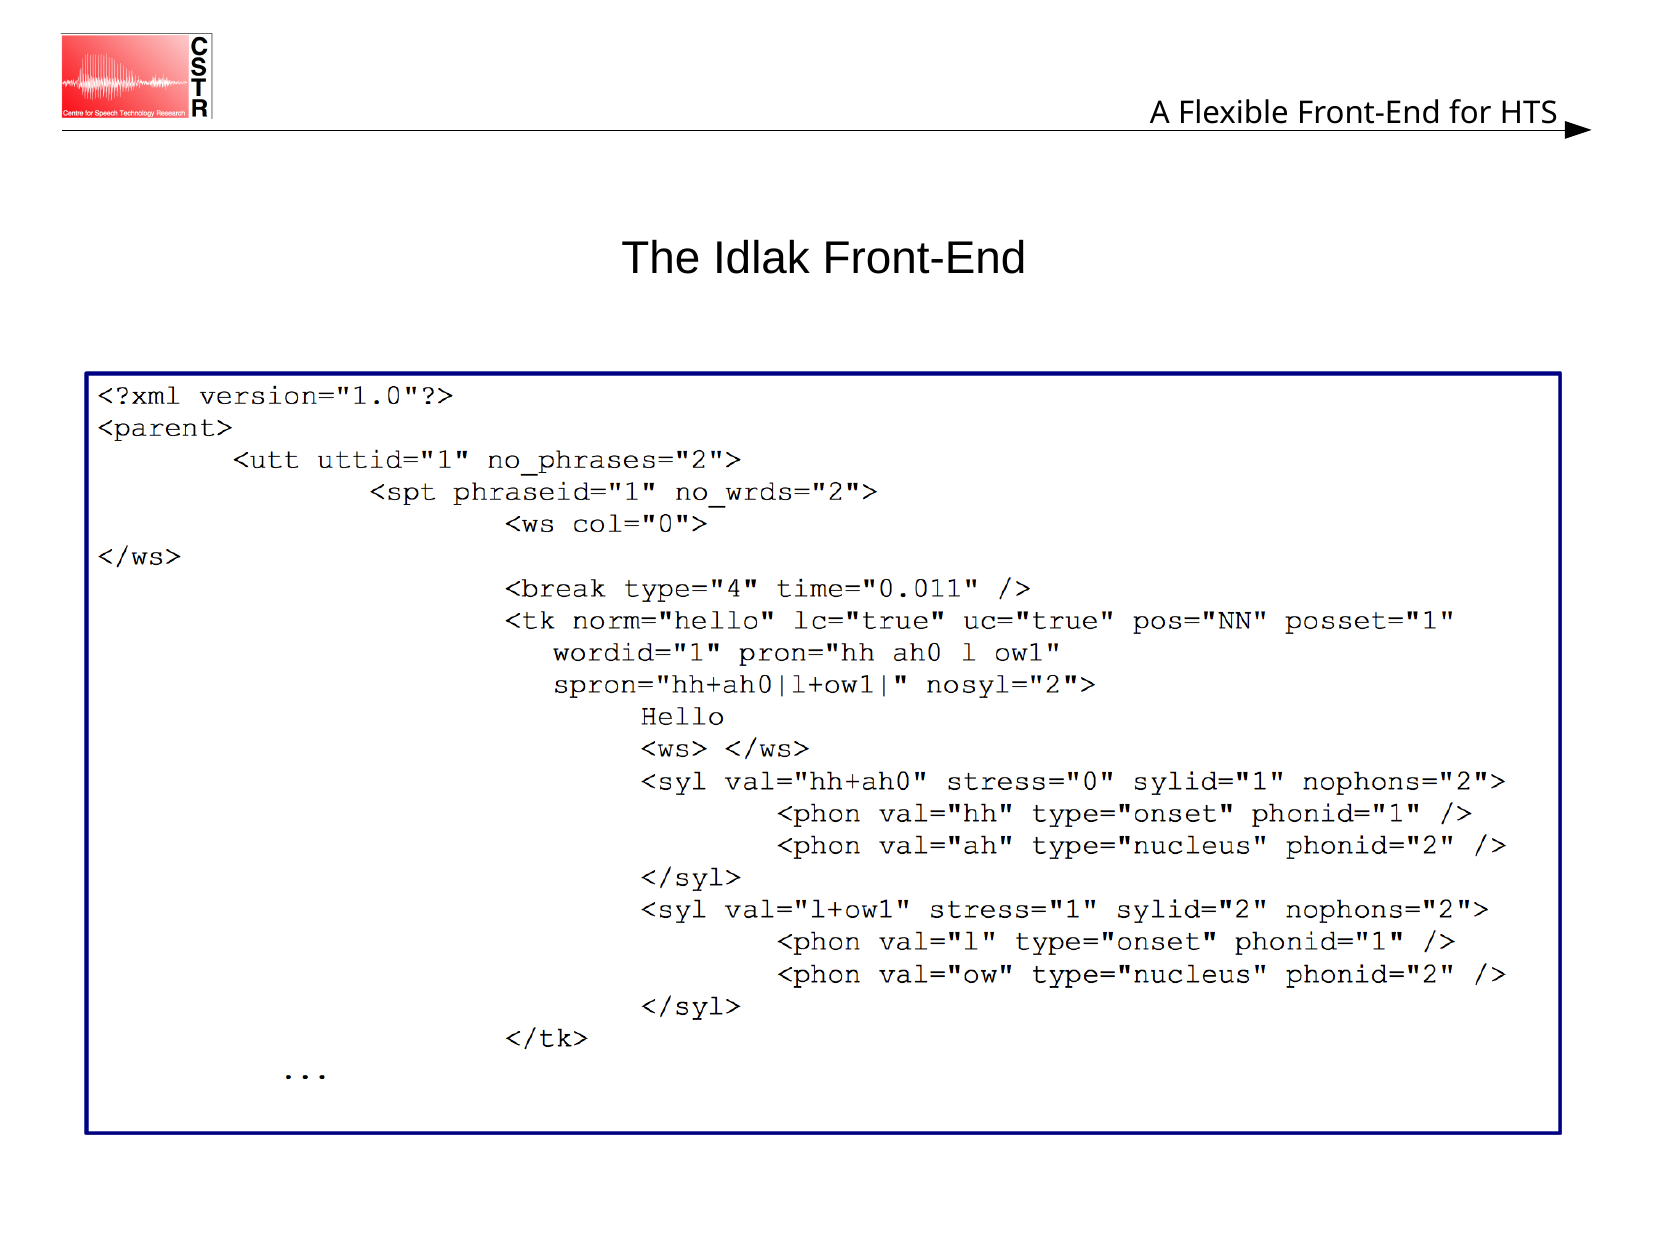

A Flexible Front-End for HTS
The Idlak Front-End